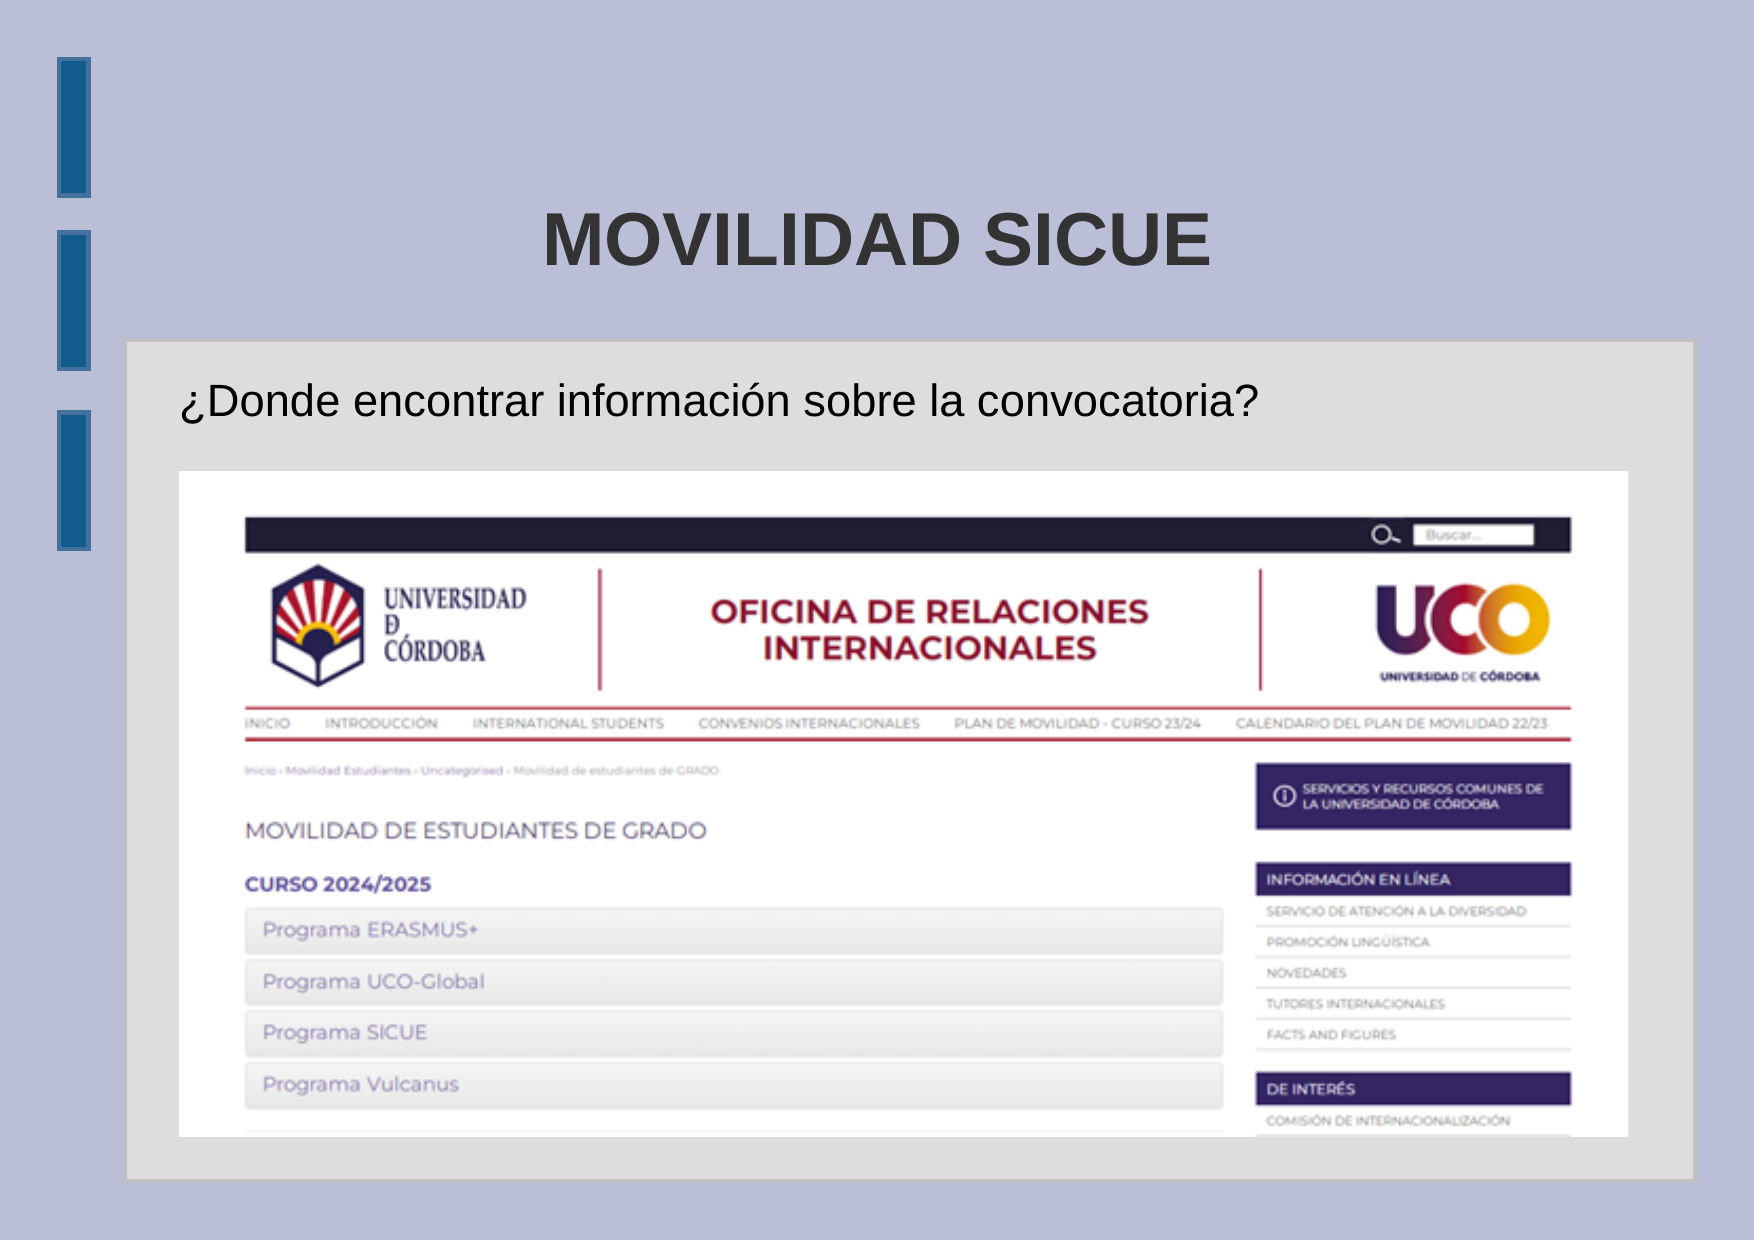

# MOVILIDAD SICUE
¿Donde encontrar información sobre la convocatoria?